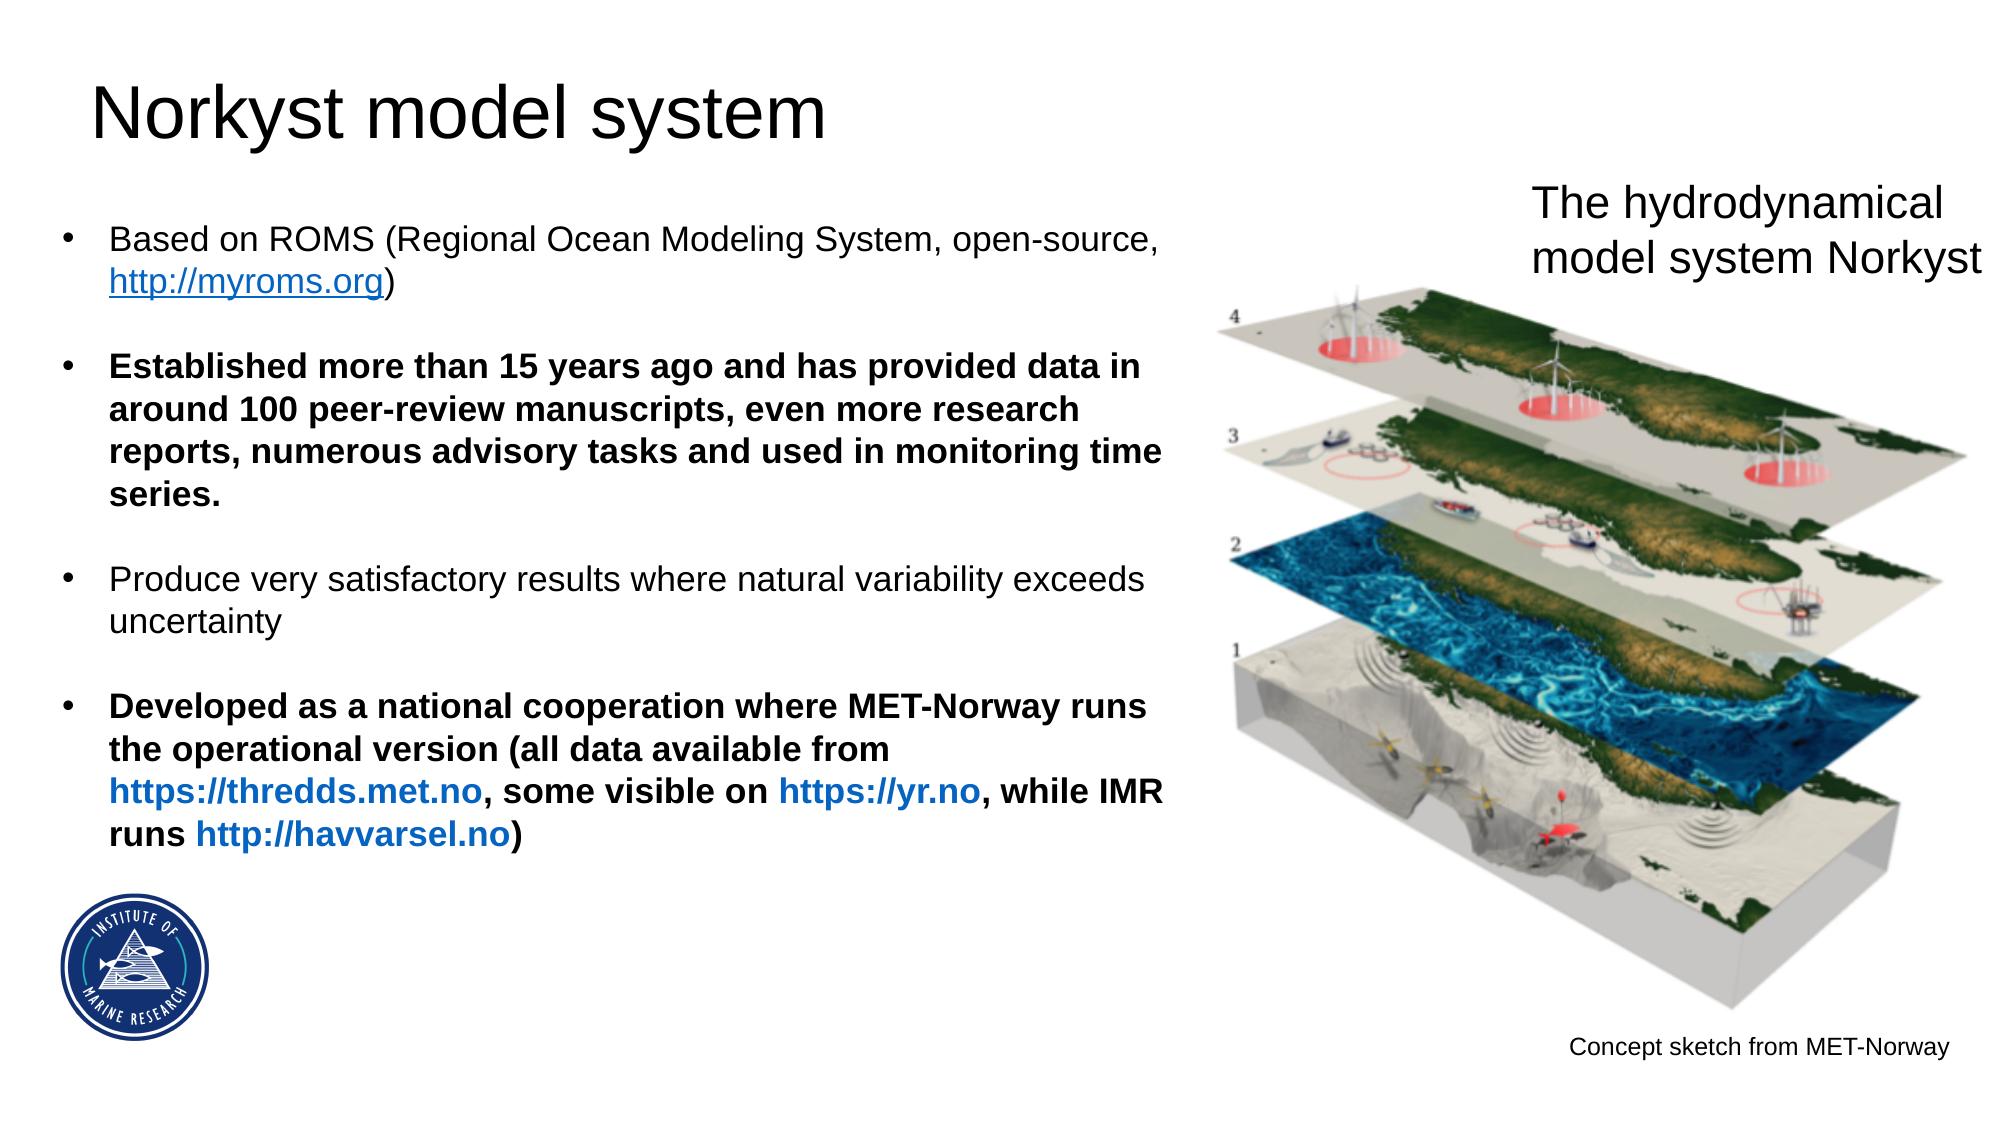

Norkyst model system
The hydrodynamical
model system Norkyst
Based on ROMS (Regional Ocean Modeling System, open-source, http://myroms.org)
Established more than 15 years ago and has provided data in around 100 peer-review manuscripts, even more research reports, numerous advisory tasks and used in monitoring time series.
Produce very satisfactory results where natural variability exceeds uncertainty
Developed as a national cooperation where MET-Norway runs the operational version (all data available from https://thredds.met.no, some visible on https://yr.no, while IMR runs http://havvarsel.no)
Concept sketch from MET-Norway